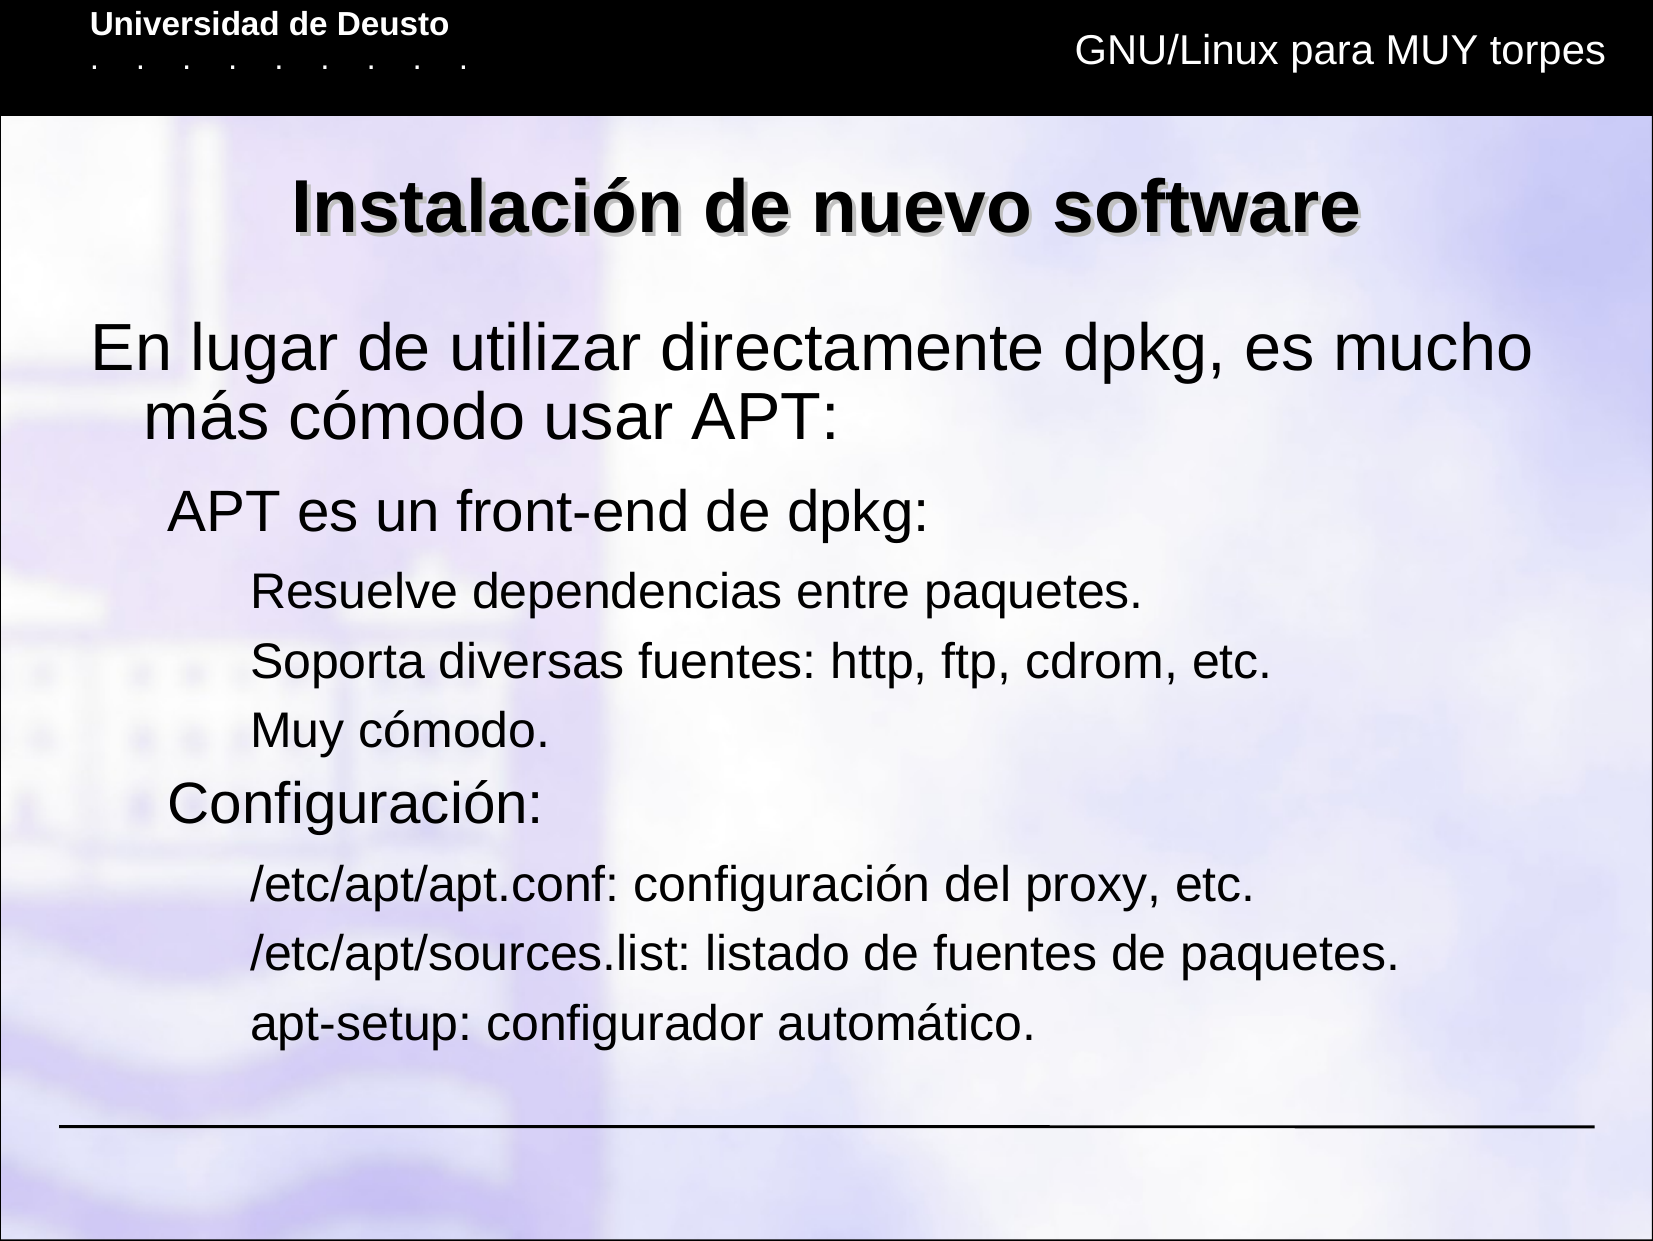

# Instalación de nuevo software
En lugar de utilizar directamente dpkg, es mucho más cómodo usar APT:
APT es un front-end de dpkg:
Resuelve dependencias entre paquetes.
Soporta diversas fuentes: http, ftp, cdrom, etc.
Muy cómodo.
Configuración:
/etc/apt/apt.conf: configuración del proxy, etc.
/etc/apt/sources.list: listado de fuentes de paquetes.
apt-setup: configurador automático.